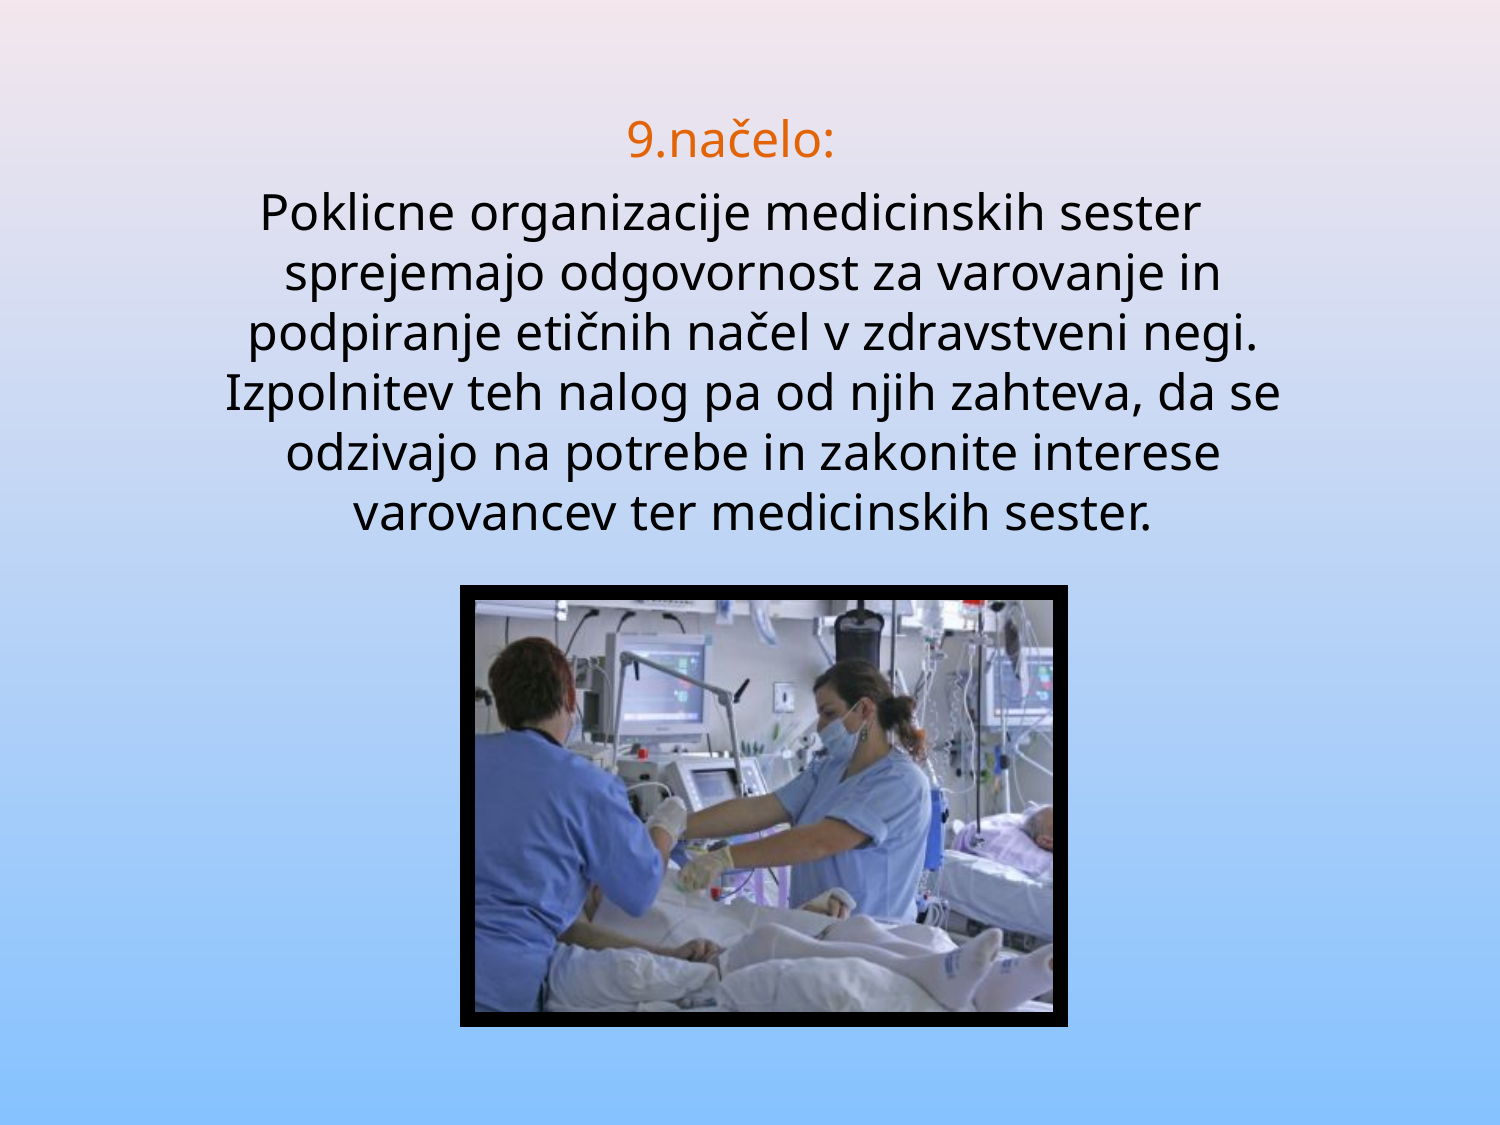

# 9.načelo:
Poklicne organizacije medicinskih sester sprejemajo odgovornost za varovanje in podpiranje etičnih načel v zdravstveni negi. Izpolnitev teh nalog pa od njih zahteva, da se odzivajo na potrebe in zakonite interese varovancev ter medicinskih sester.